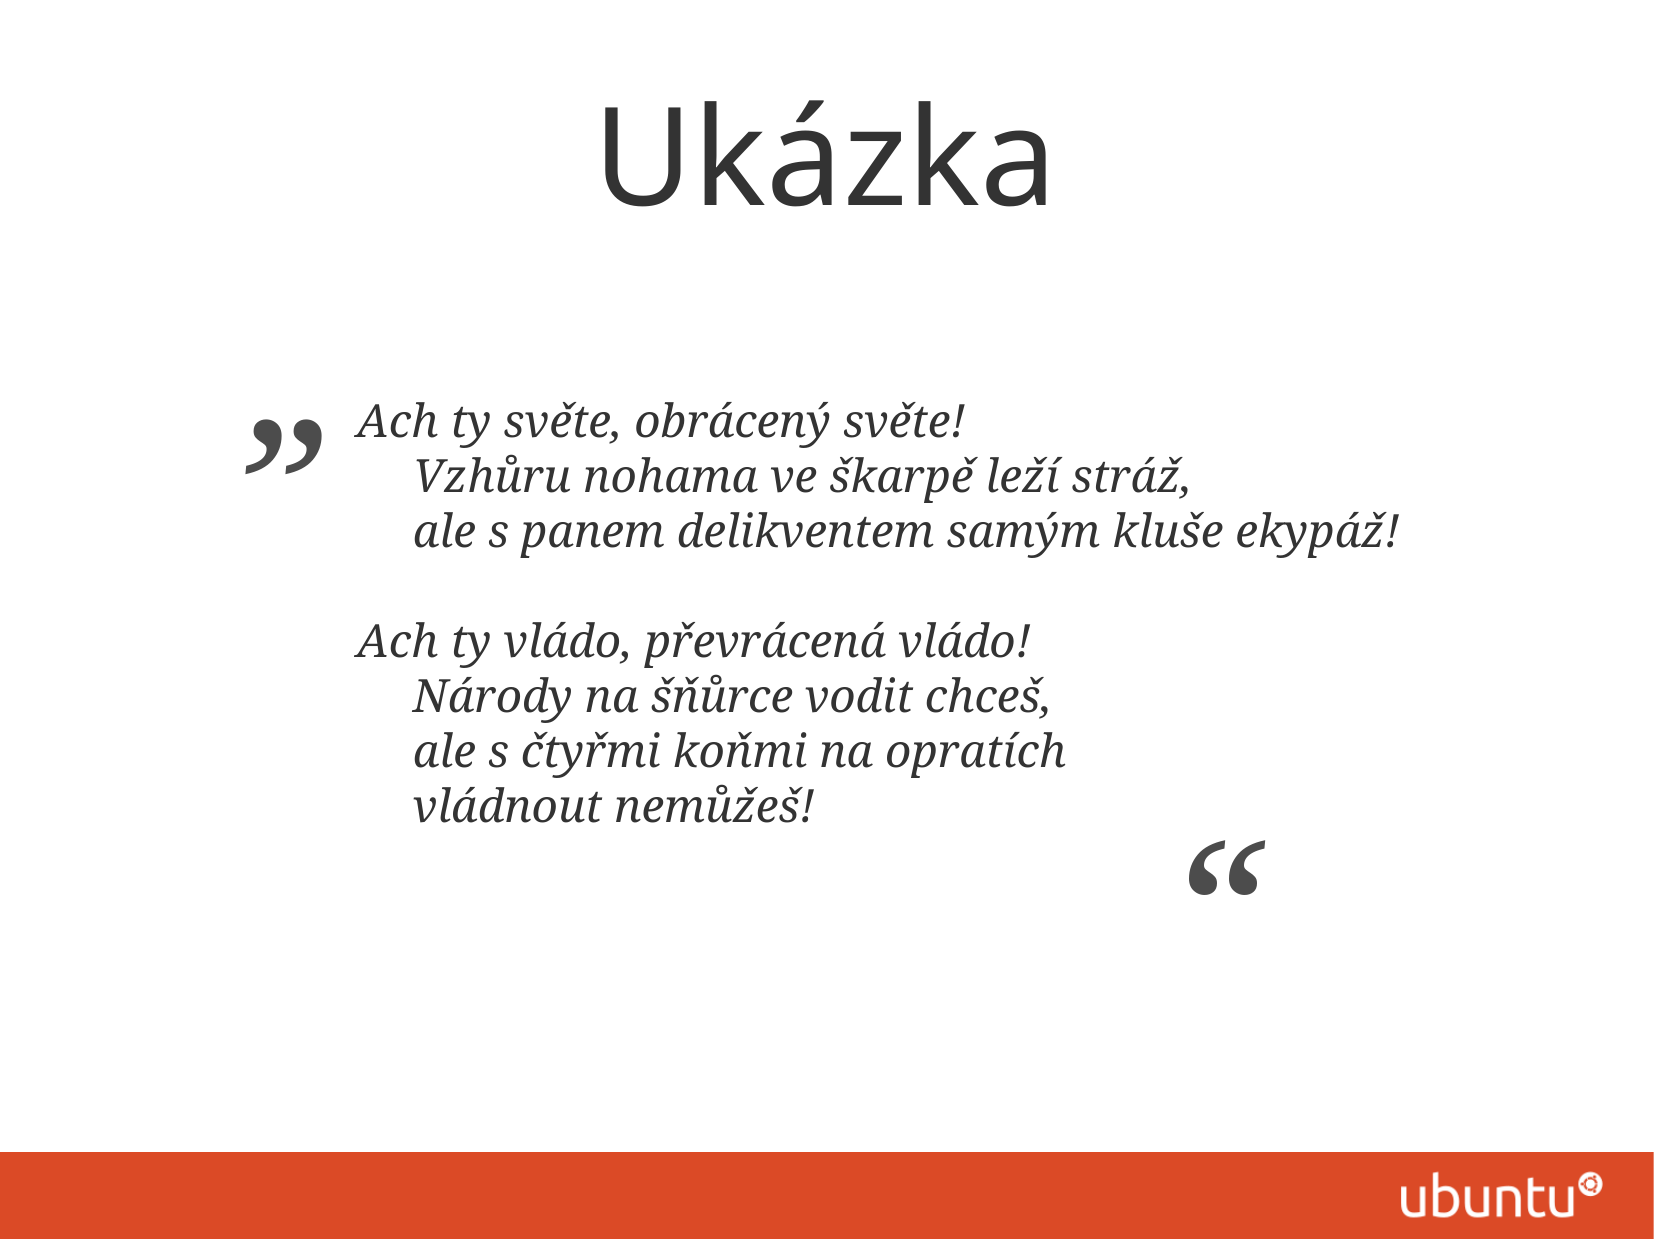

# Ukázka
„
Ach ty světe, obrácený světe!
Vzhůru nohama ve škarpě leží stráž,
ale s panem delikventem samým kluše ekypáž!
Ach ty vládo, převrácená vládo!
Národy na šňůrce vodit chceš,
ale s čtyřmi koňmi na opratích
vládnout nemůžeš!
“